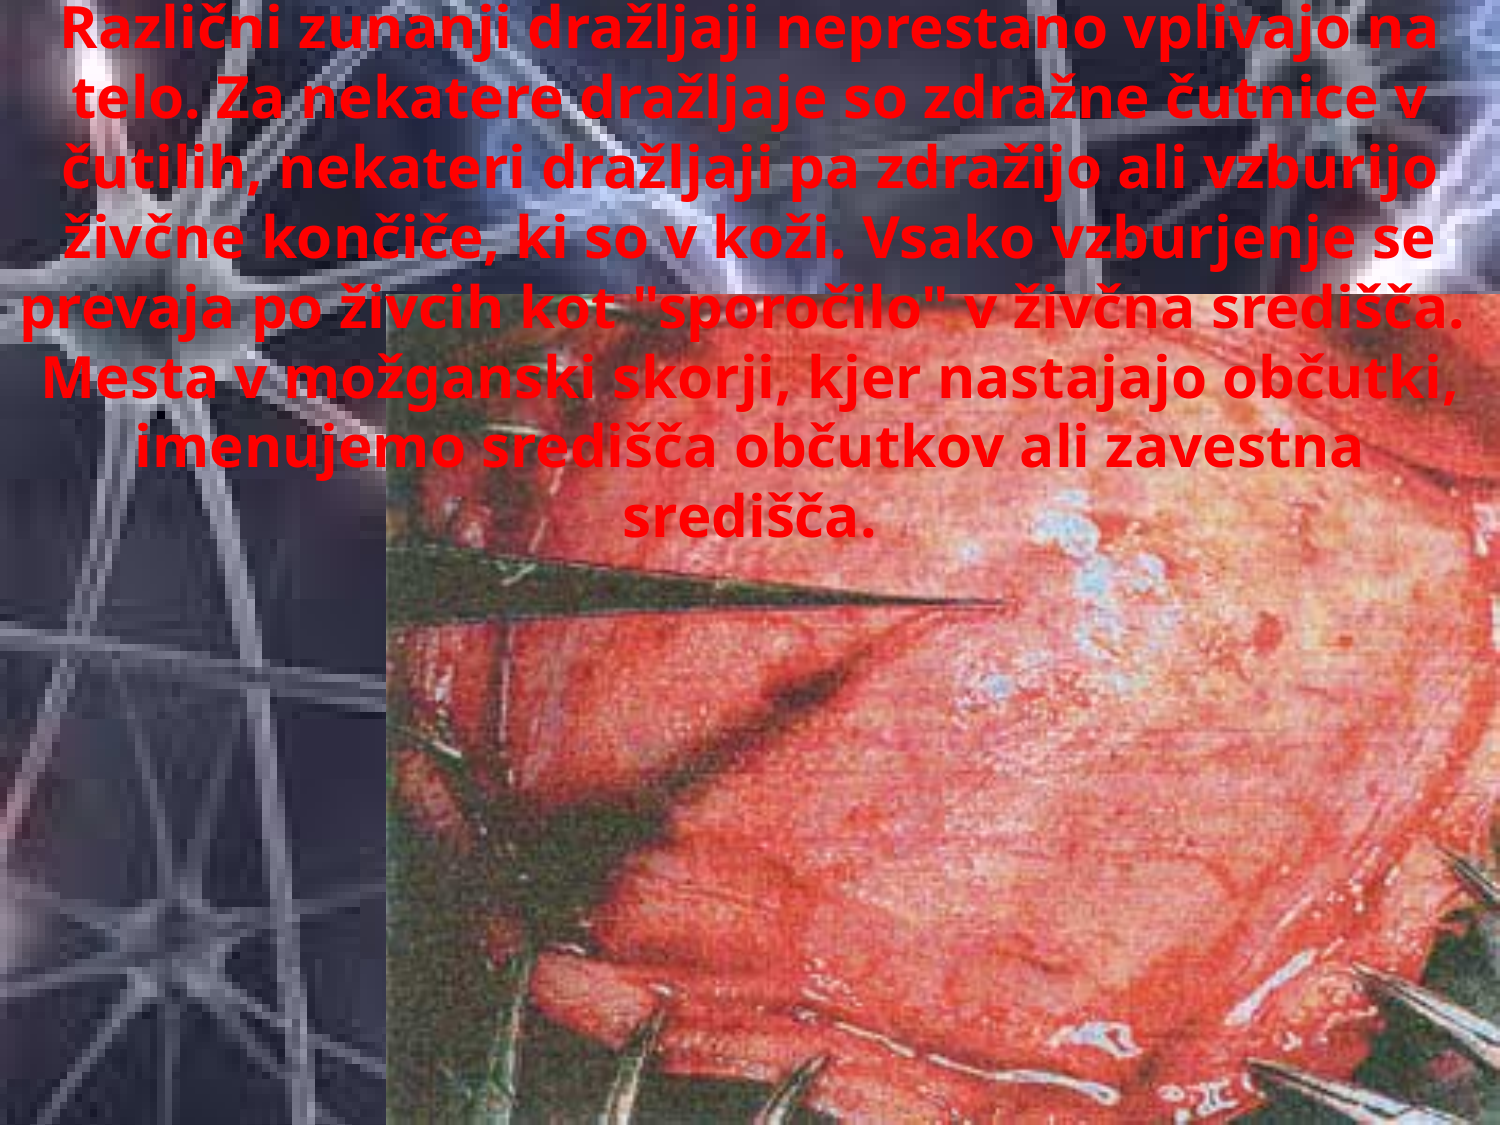

# Različni zunanji dražljaji neprestano vplivajo na telo. Za nekatere dražljaje so zdražne čutnice v čutilih, nekateri dražljaji pa zdražijo ali vzburijo živčne končiče, ki so v koži. Vsako vzburjenje se prevaja po živcih kot "sporočilo" v živčna središča. Mesta v možganski skorji, kjer nastajajo občutki, imenujemo središča občutkov ali zavestna središča.